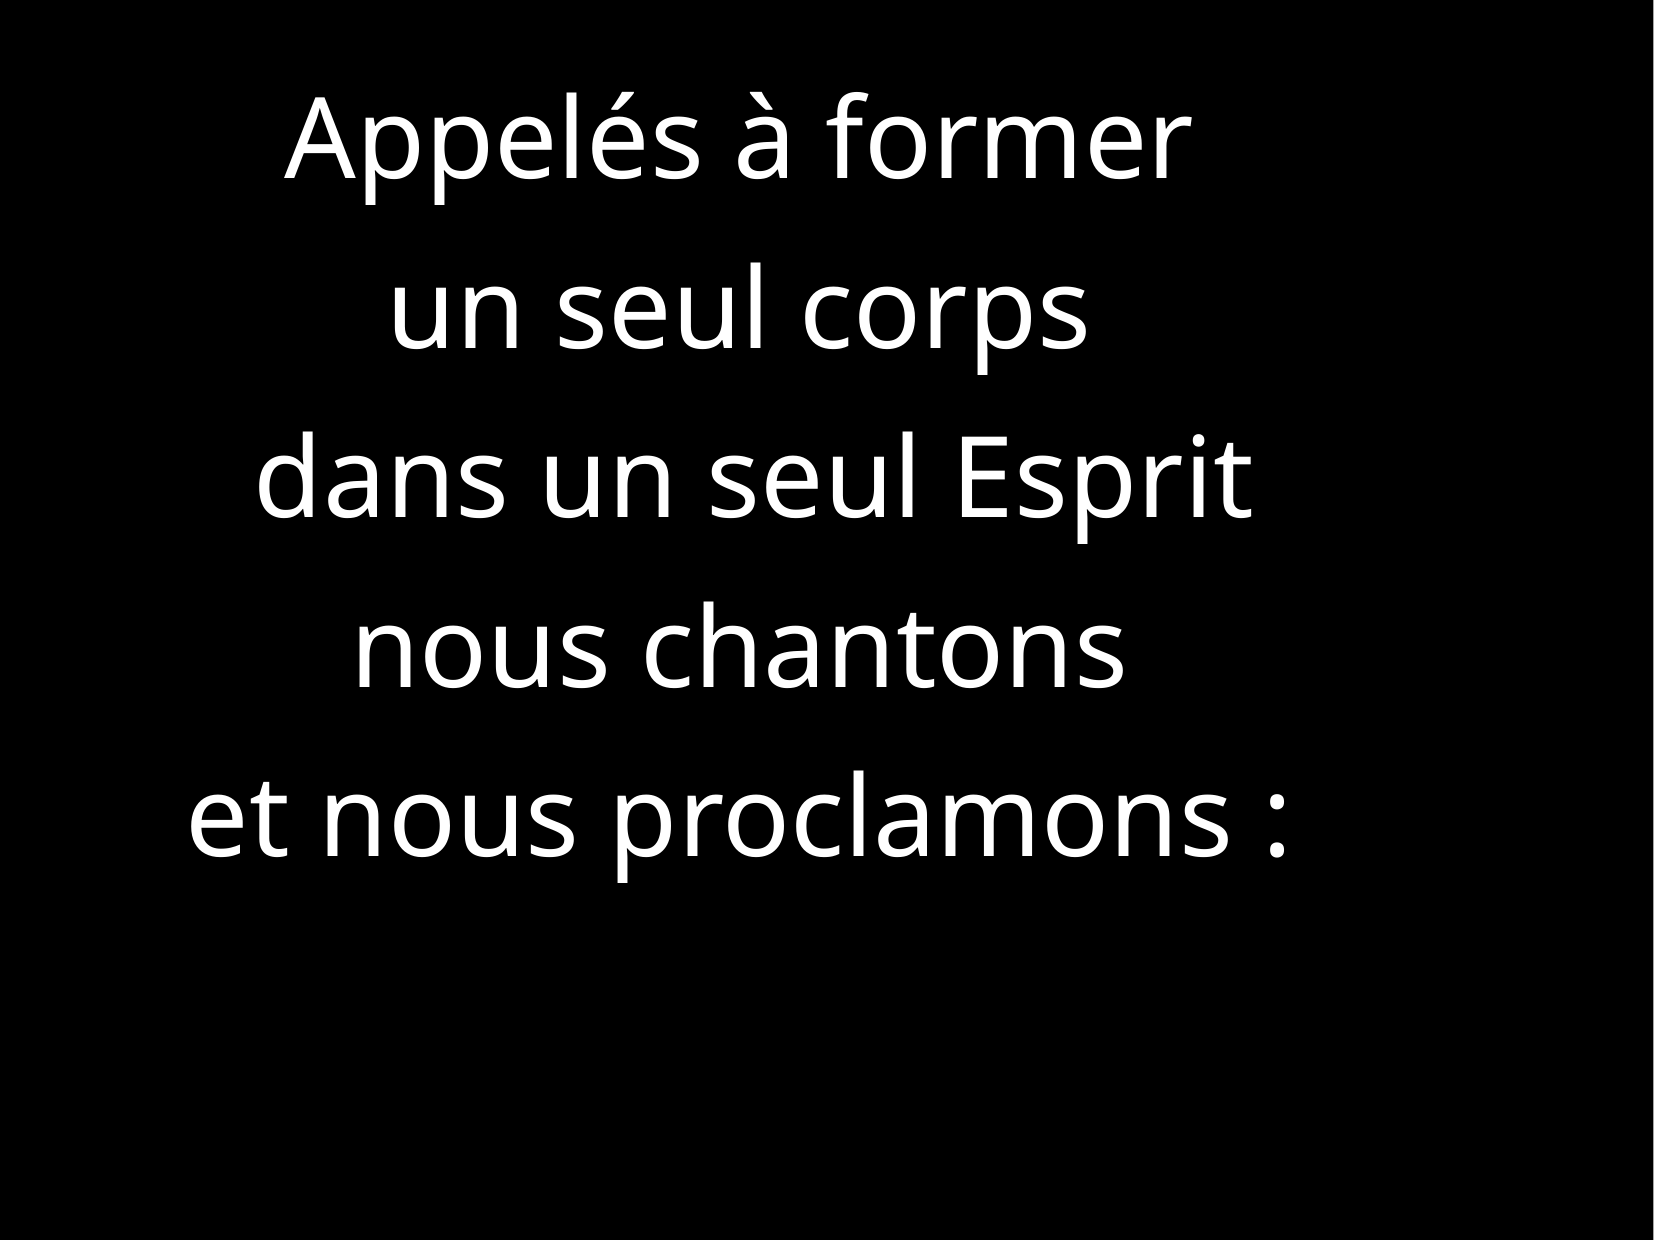

Appelés à former
un seul corps
dans un seul Esprit
nous chantons
et nous proclamons :